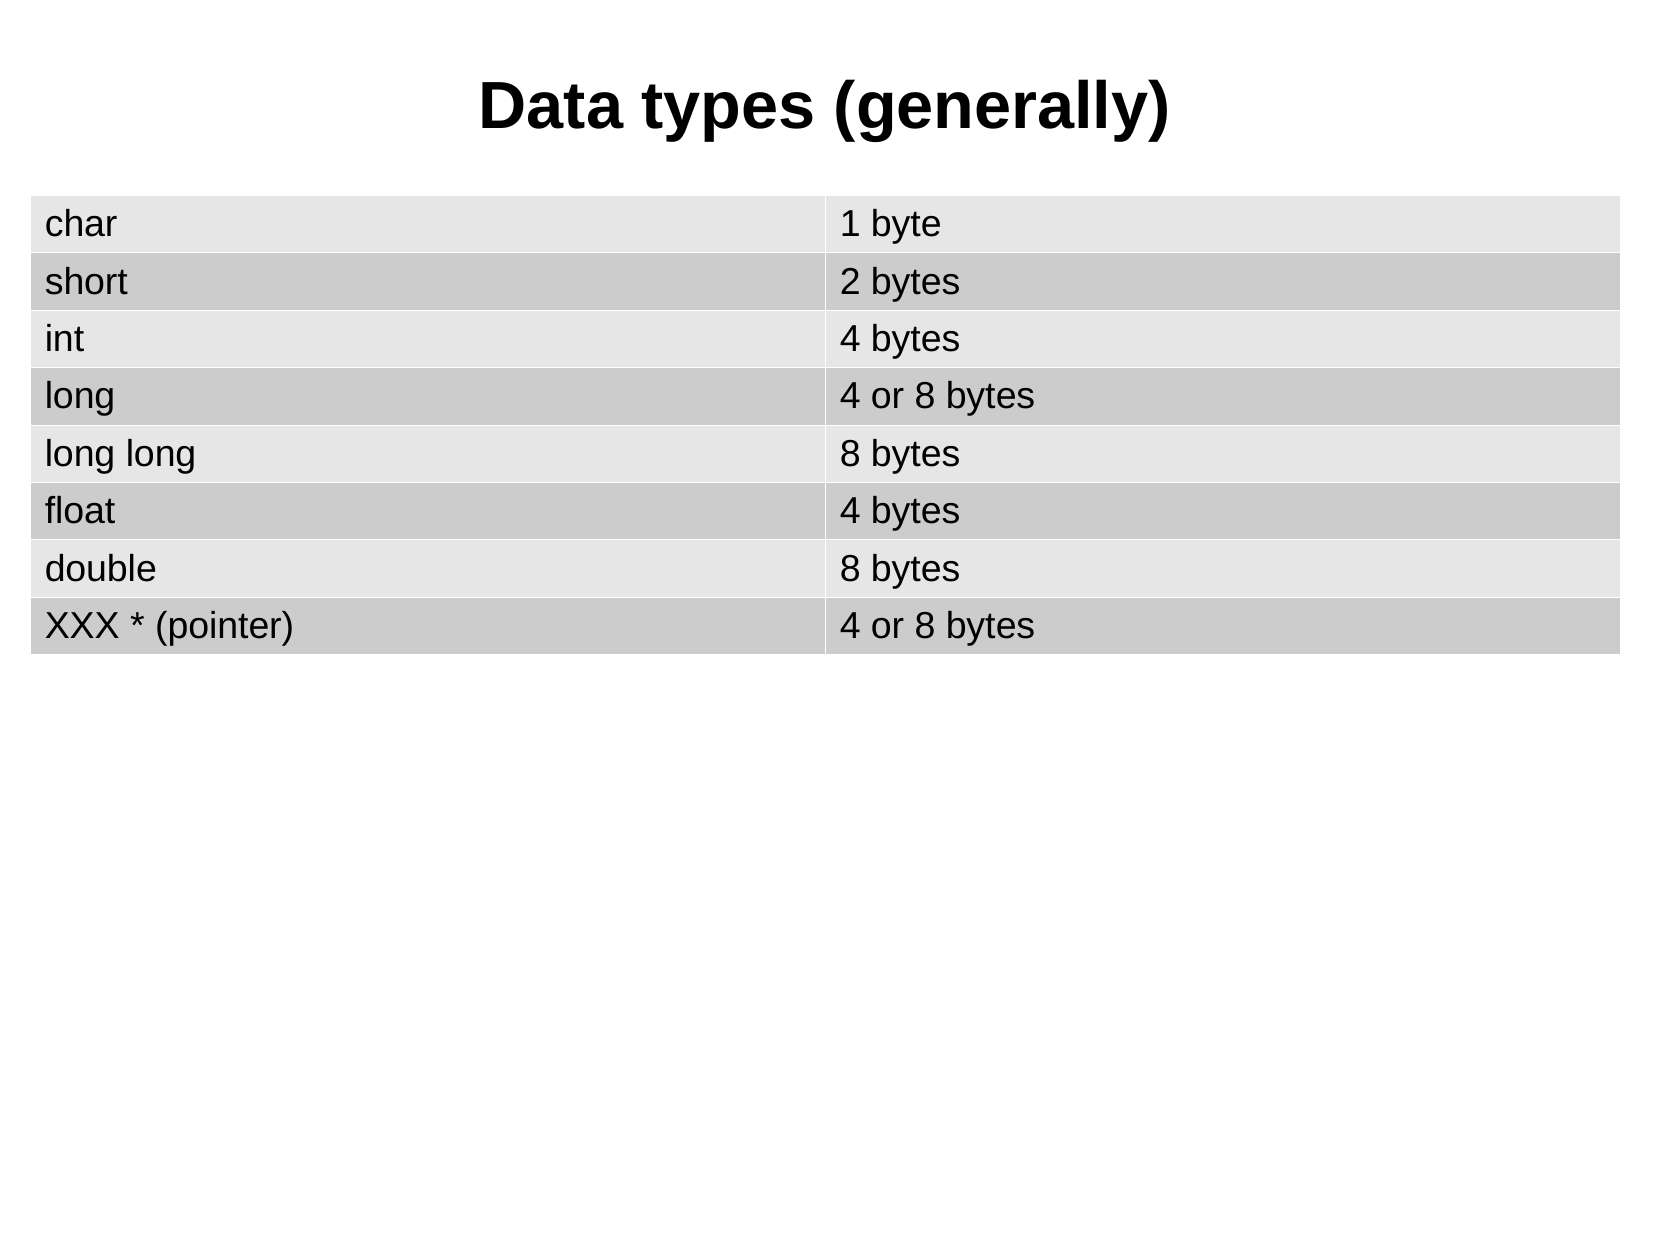

# Data types (generally)
| char | 1 byte |
| --- | --- |
| short | 2 bytes |
| int | 4 bytes |
| long | 4 or 8 bytes |
| long long | 8 bytes |
| float | 4 bytes |
| double | 8 bytes |
| XXX \* (pointer) | 4 or 8 bytes |